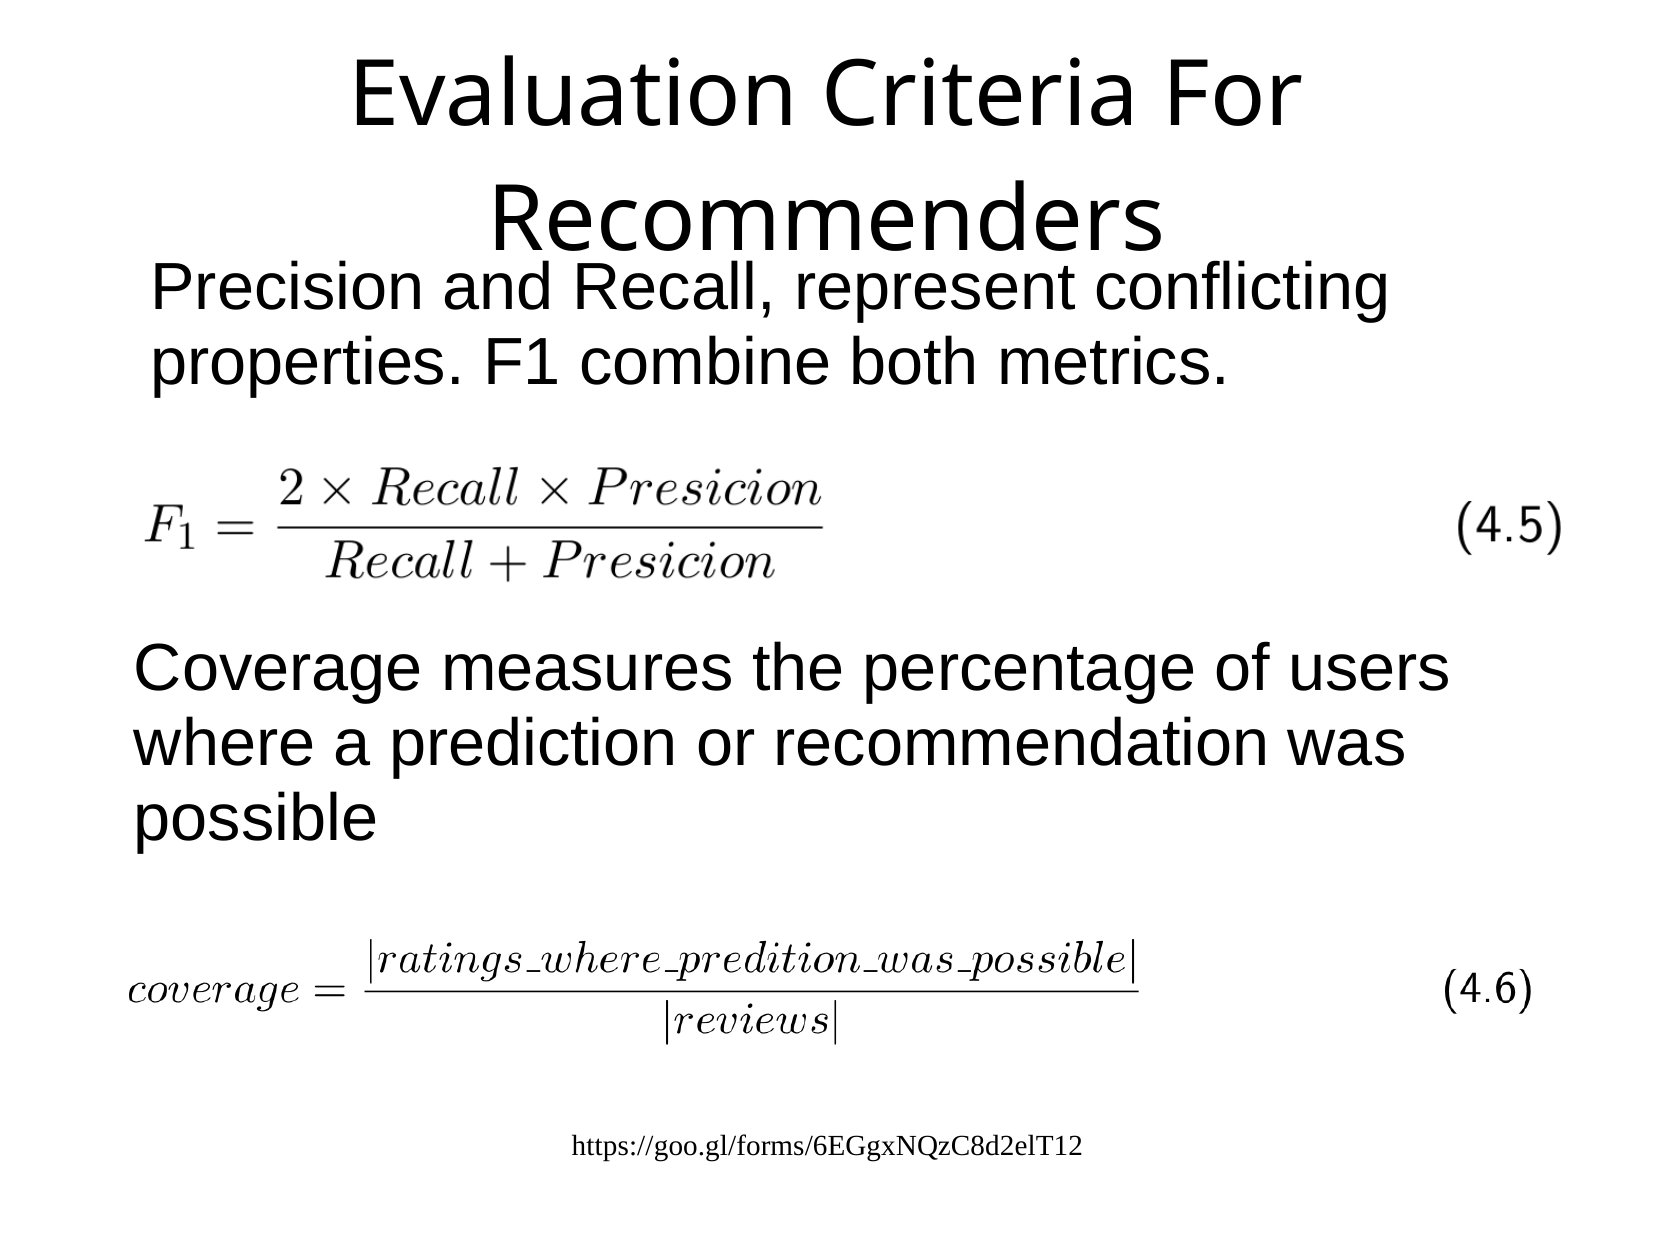

# Evaluation Criteria For Recommenders
Precision and Recall, represent conflicting properties. F1 combine both metrics.
Coverage measures the percentage of users where a prediction or recommendation was possible
https://goo.gl/forms/6EGgxNQzC8d2elT12